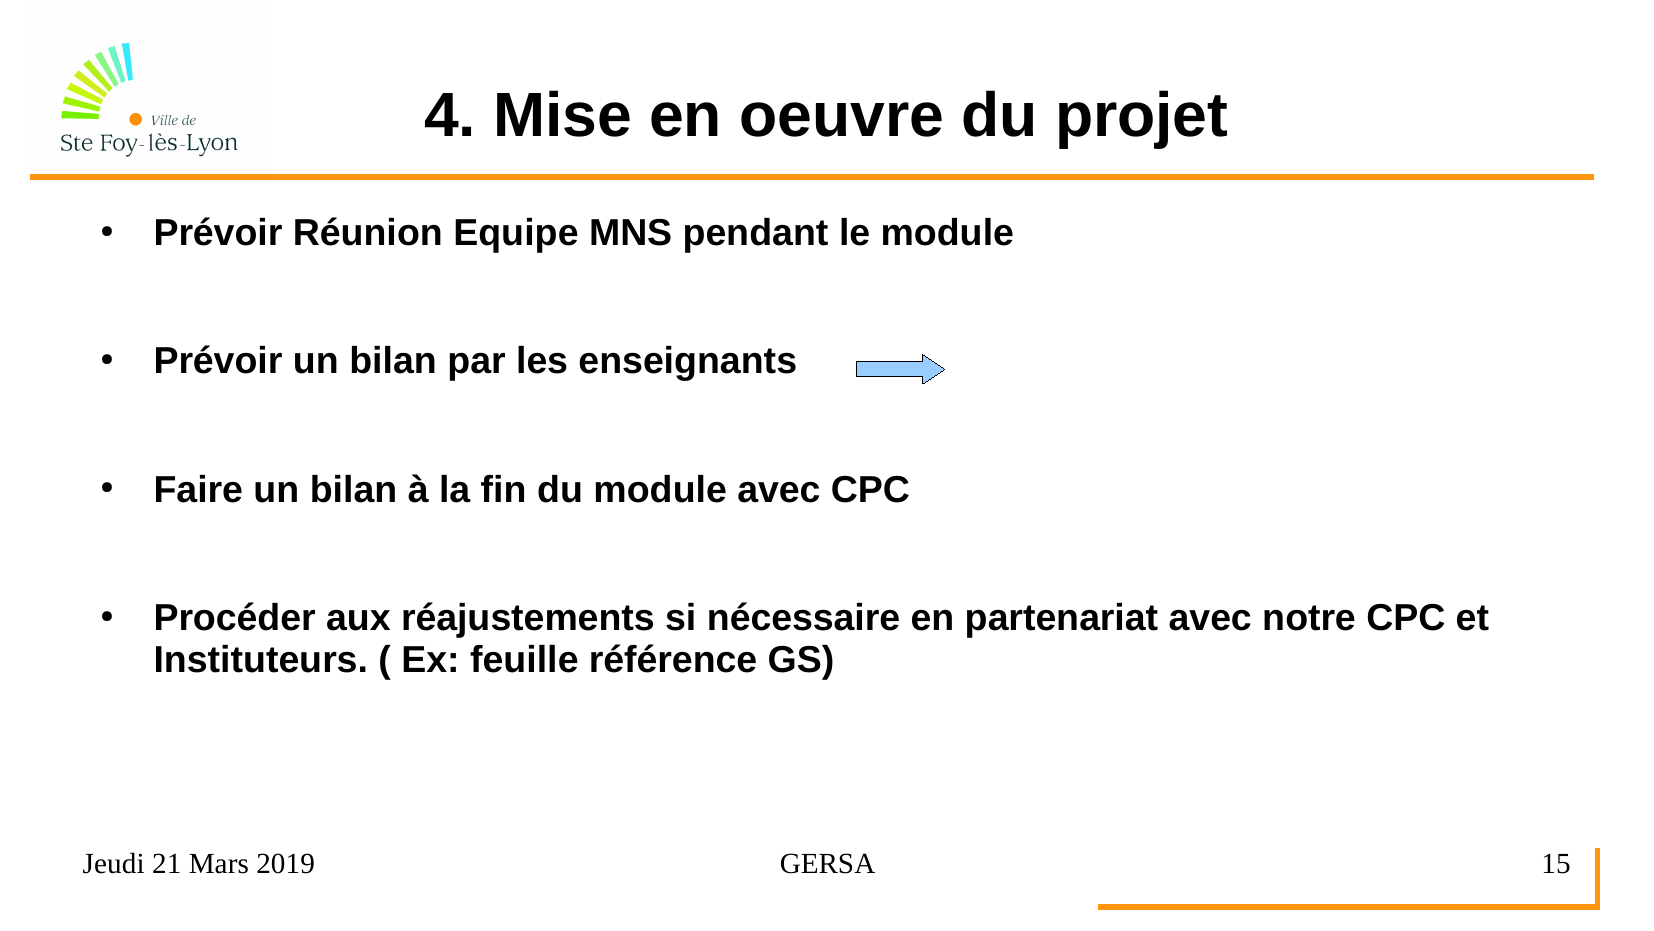

# 4. Mise en oeuvre du projet
Prévoir Réunion Equipe MNS pendant le module
Prévoir un bilan par les enseignants
Faire un bilan à la fin du module avec CPC
Procéder aux réajustements si nécessaire en partenariat avec notre CPC et Instituteurs. ( Ex: feuille référence GS)
Service référent - jj/mm/aaaa
15